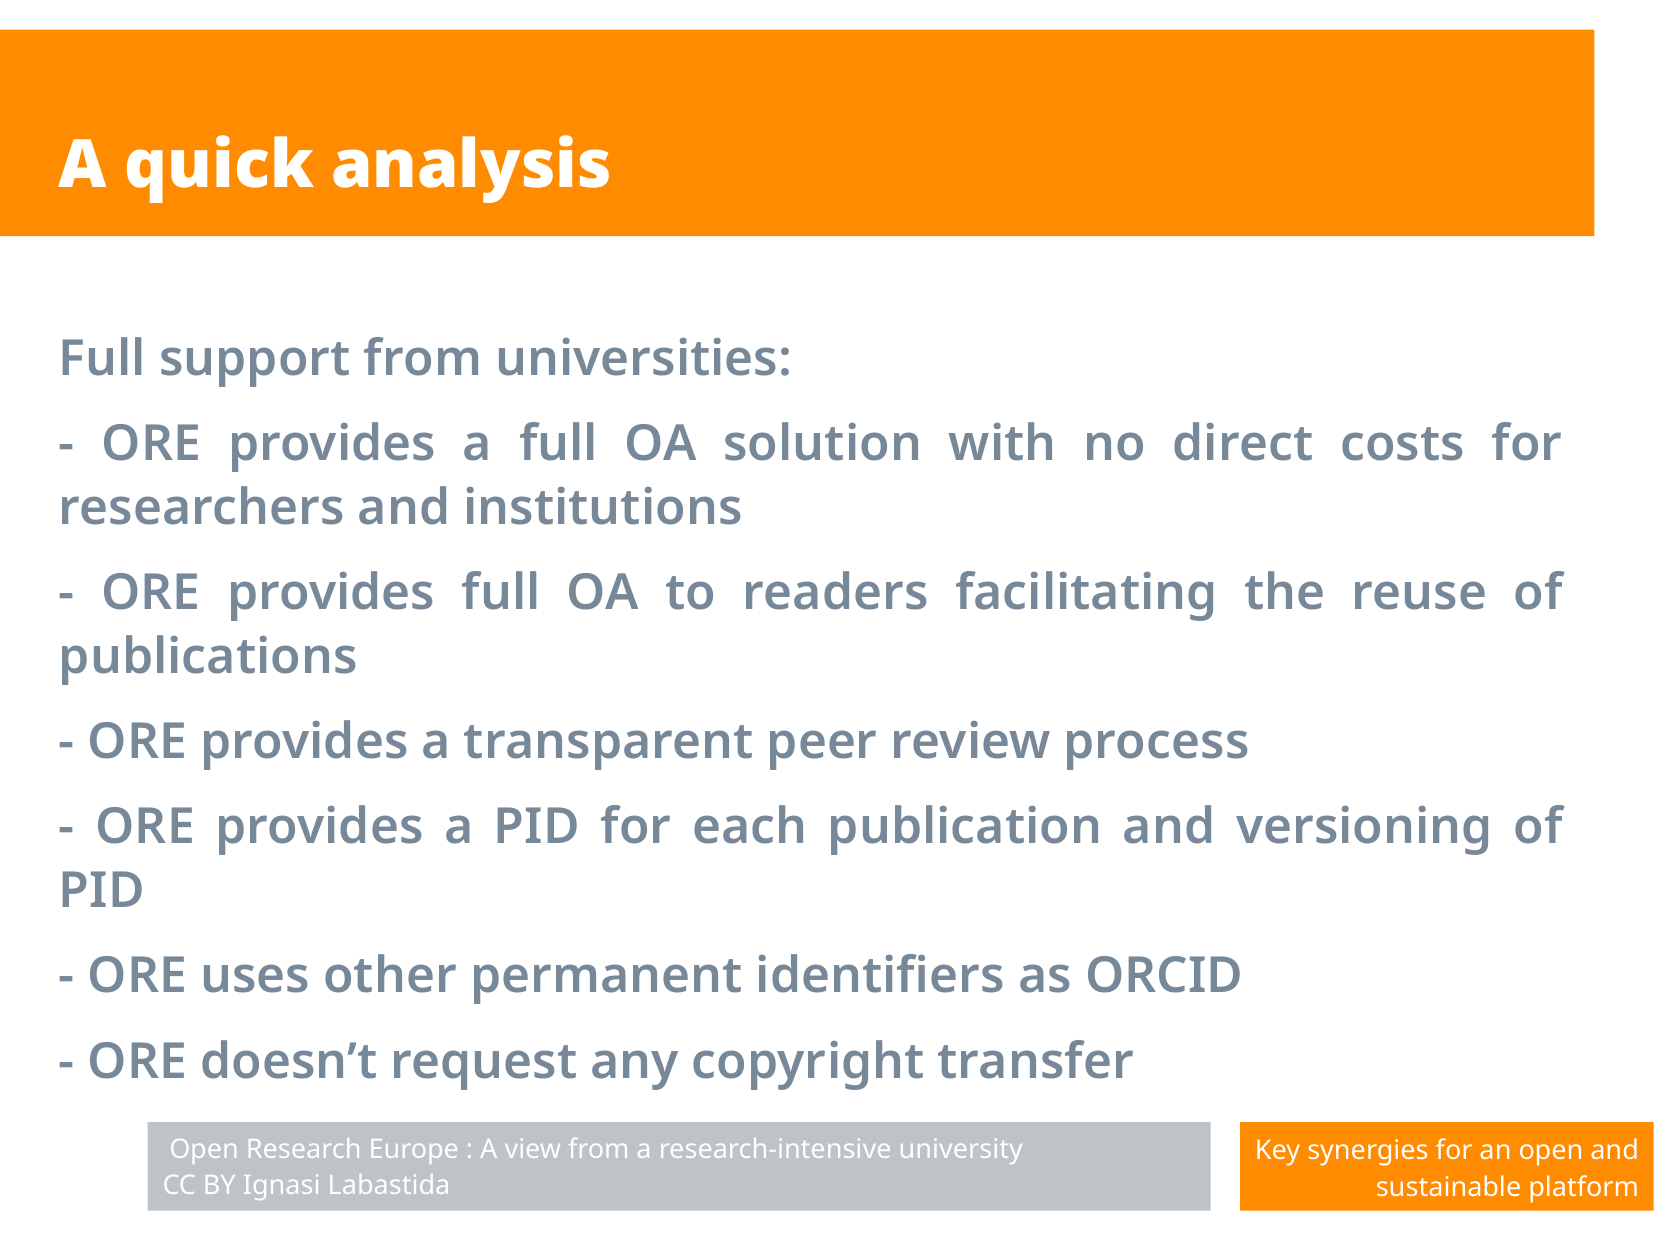

# A quick analysis
Full support from universities:
- ORE provides a full OA solution with no direct costs for researchers and institutions
- ORE provides full OA to readers facilitating the reuse of publications
- ORE provides a transparent peer review process
- ORE provides a PID for each publication and versioning of PID
- ORE uses other permanent identifiers as ORCID
- ORE doesn’t request any copyright transfer